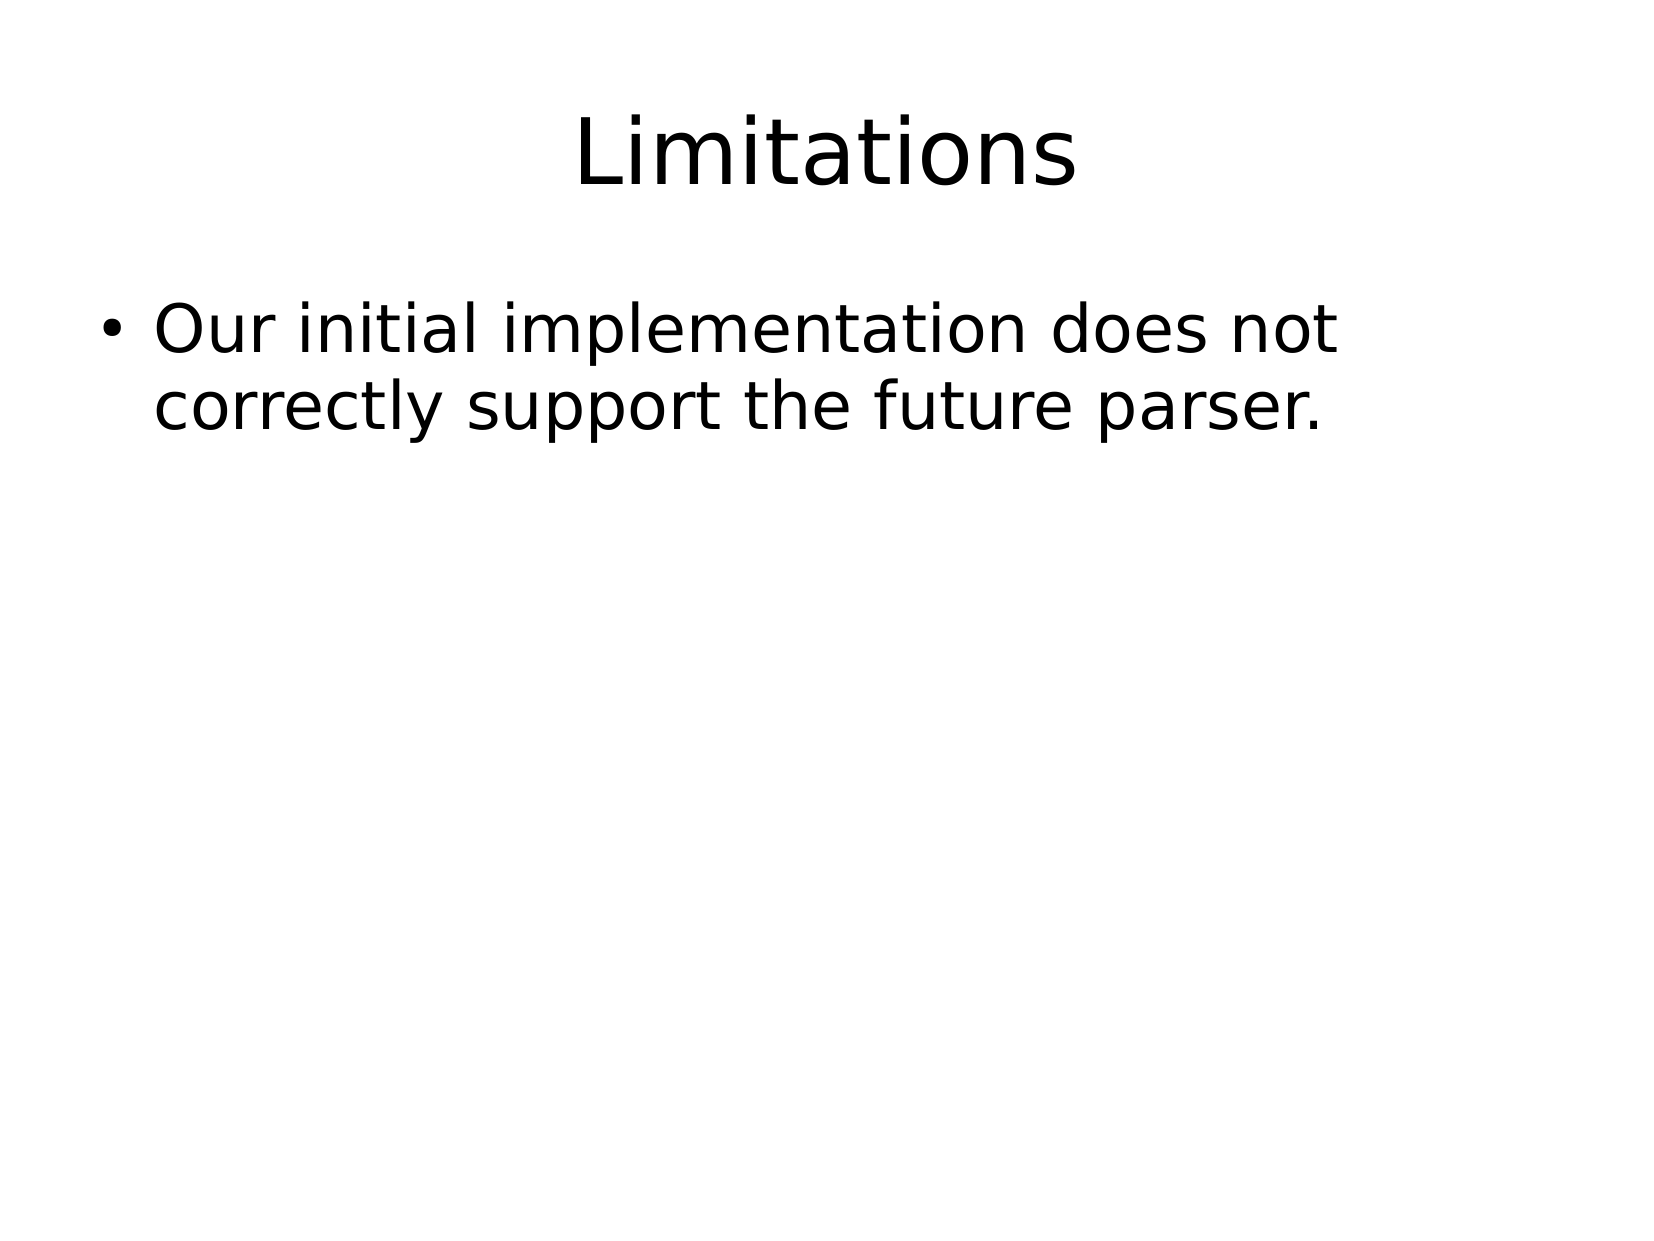

# Limitations
Our initial implementation does not correctly support the future parser.